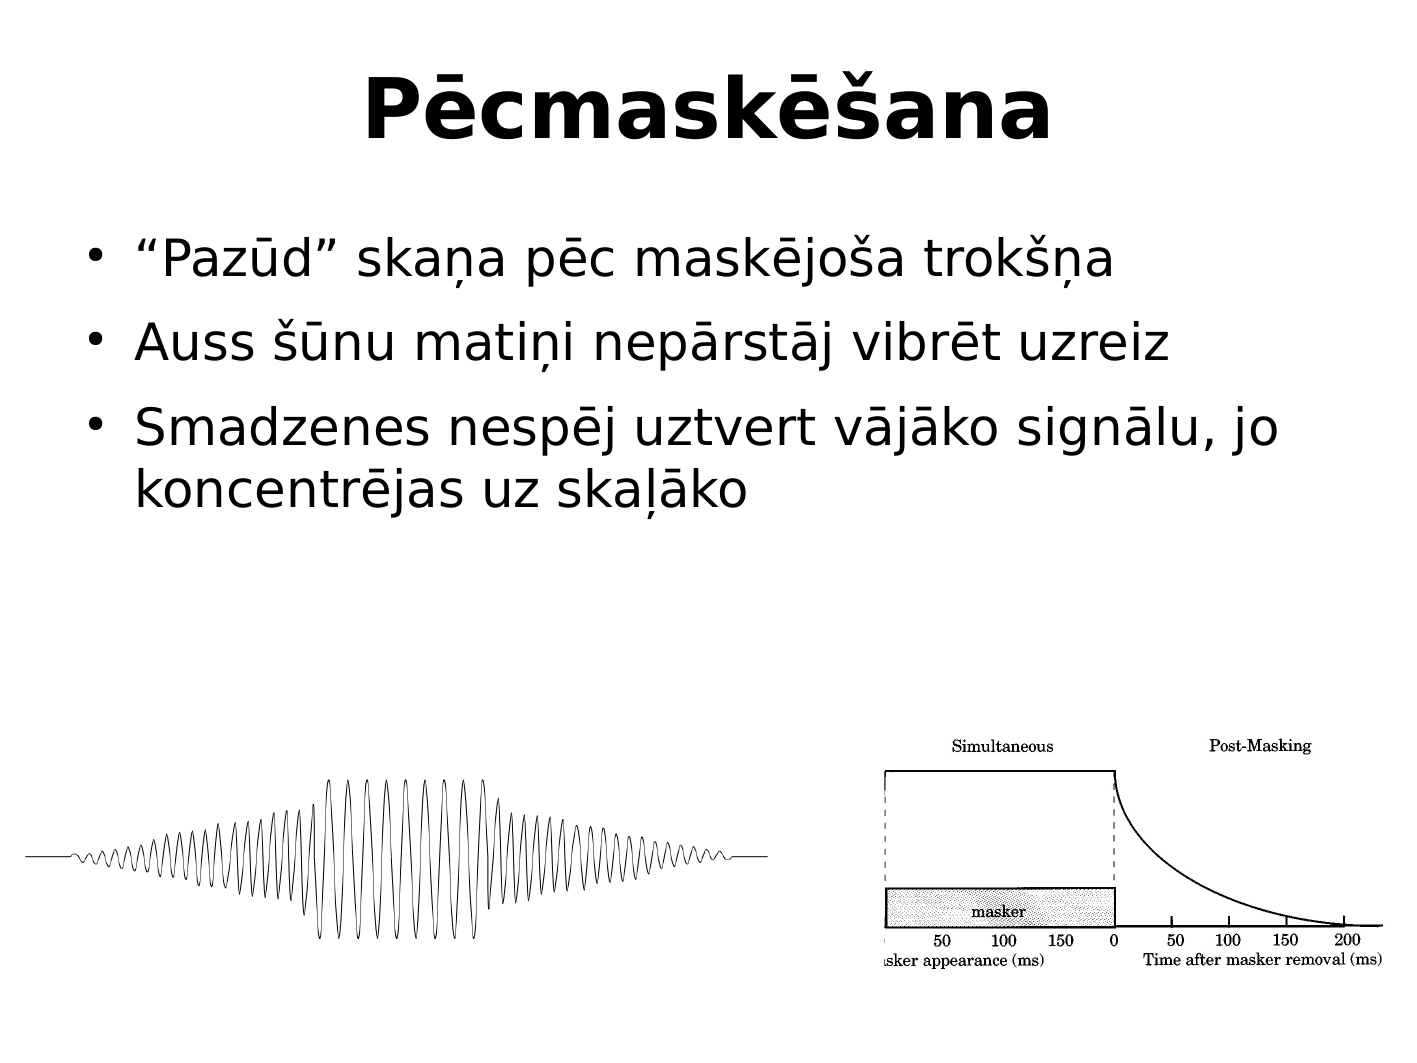

# Pēcmaskēšana
“Pazūd” skaņa pēc maskējoša trokšņa
Auss šūnu matiņi nepārstāj vibrēt uzreiz
Smadzenes nespēj uztvert vājāko signālu, jo koncentrējas uz skaļāko